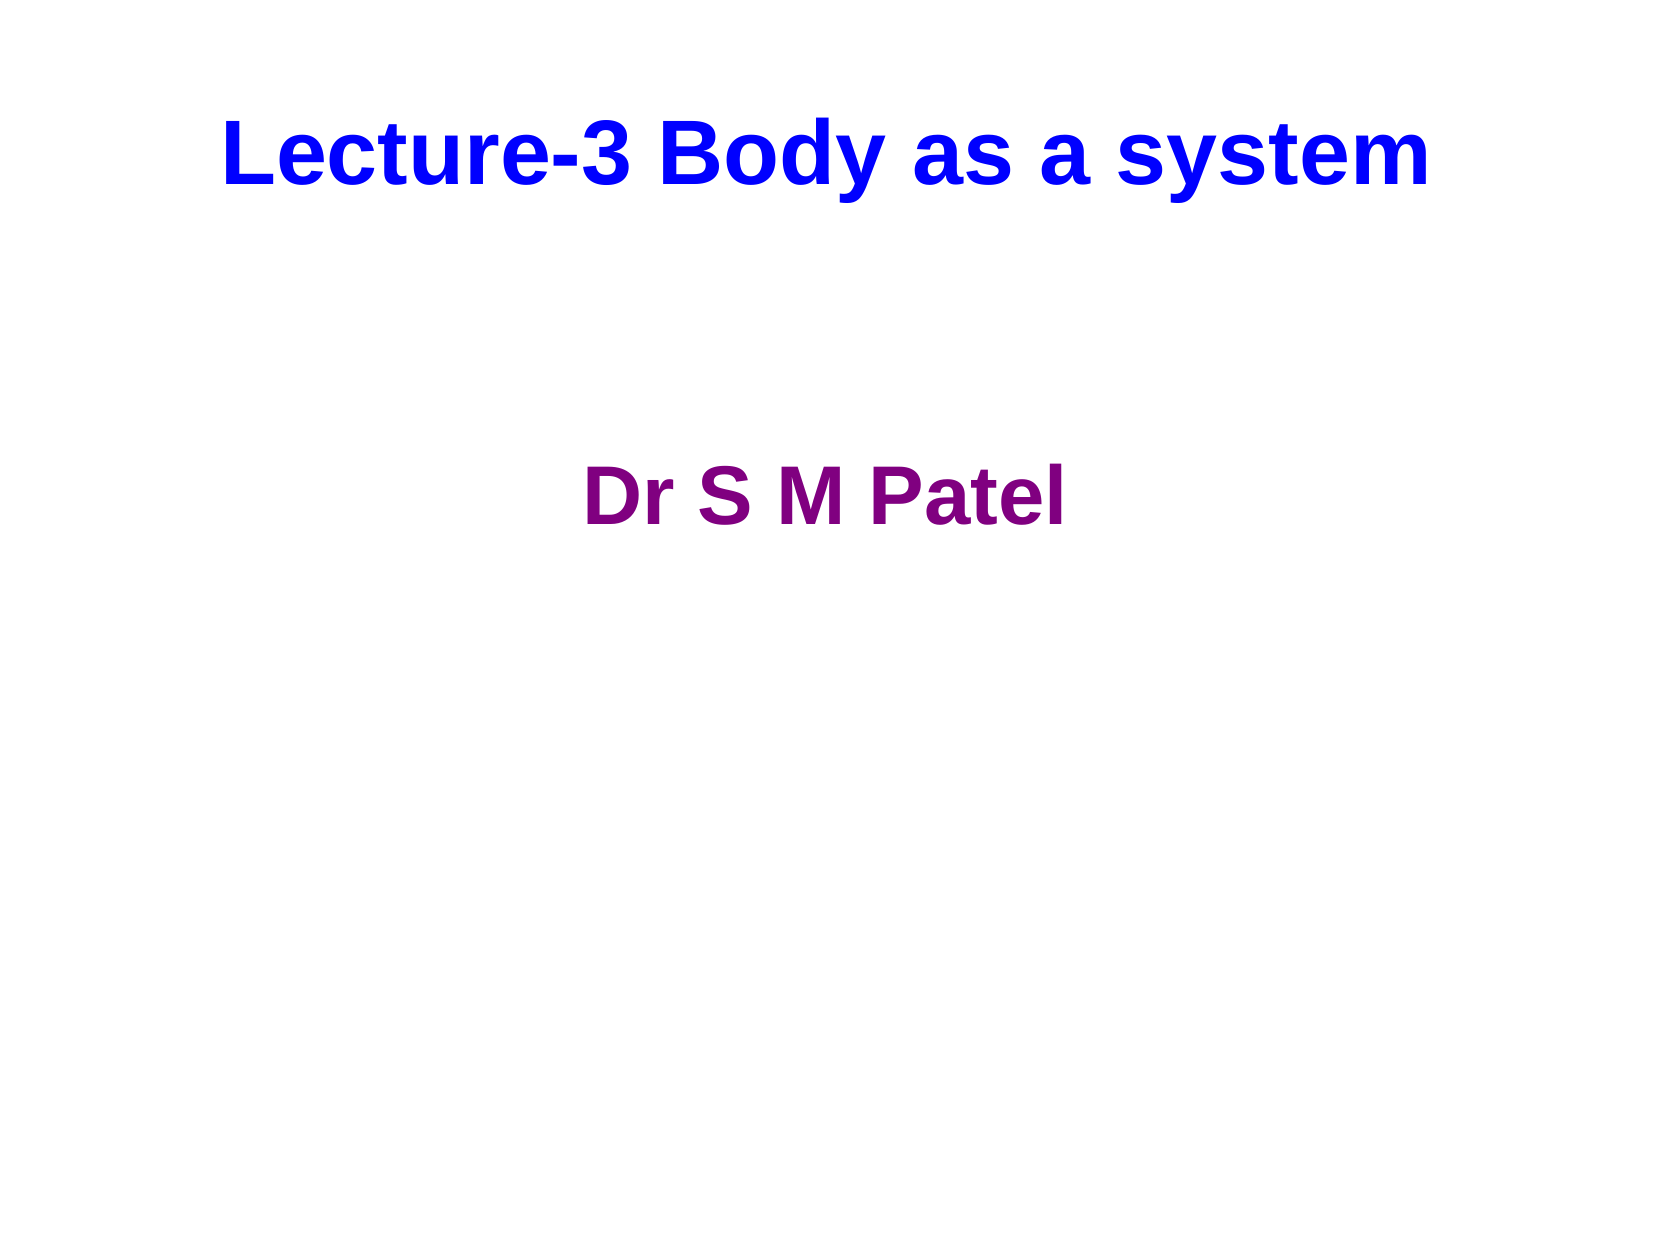

# Lecture-3 Body as a system
Dr S M Patel